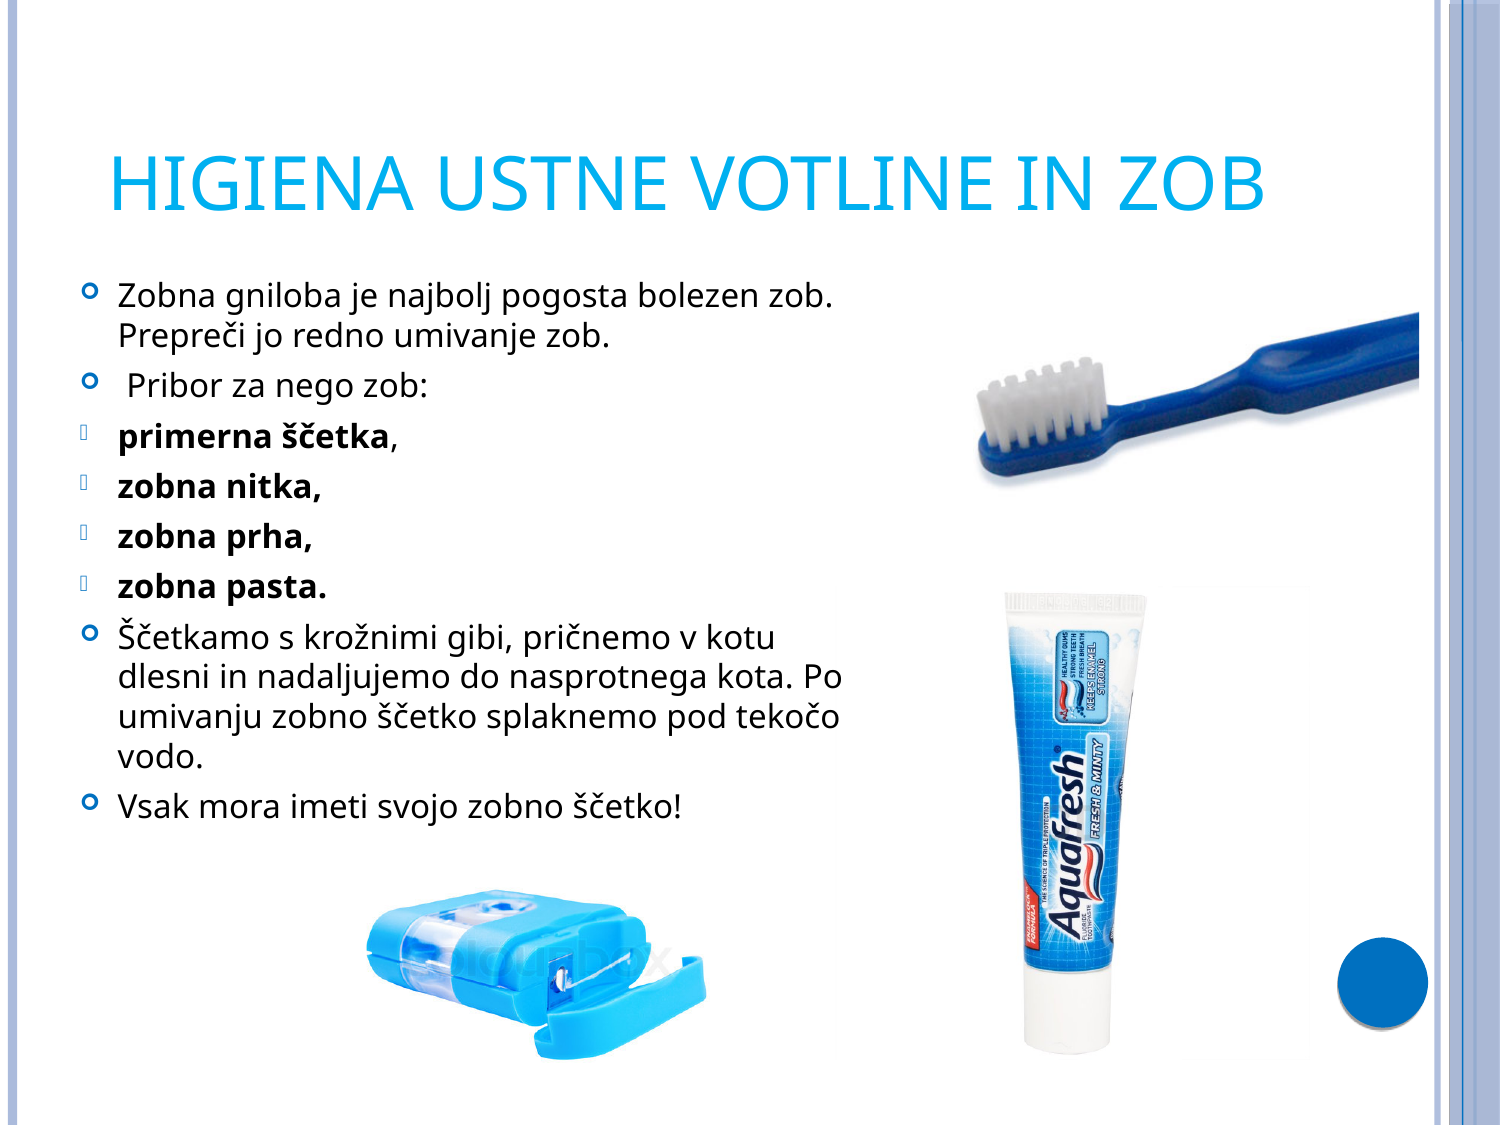

# Higiena ustne votline in zob
Zobna gniloba je najbolj pogosta bolezen zob. Prepreči jo redno umivanje zob.
 Pribor za nego zob:
primerna ščetka,
zobna nitka,
zobna prha,
zobna pasta.
Ščetkamo s krožnimi gibi, pričnemo v kotu dlesni in nadaljujemo do nasprotnega kota. Po umivanju zobno ščetko splaknemo pod tekočo vodo.
Vsak mora imeti svojo zobno ščetko!